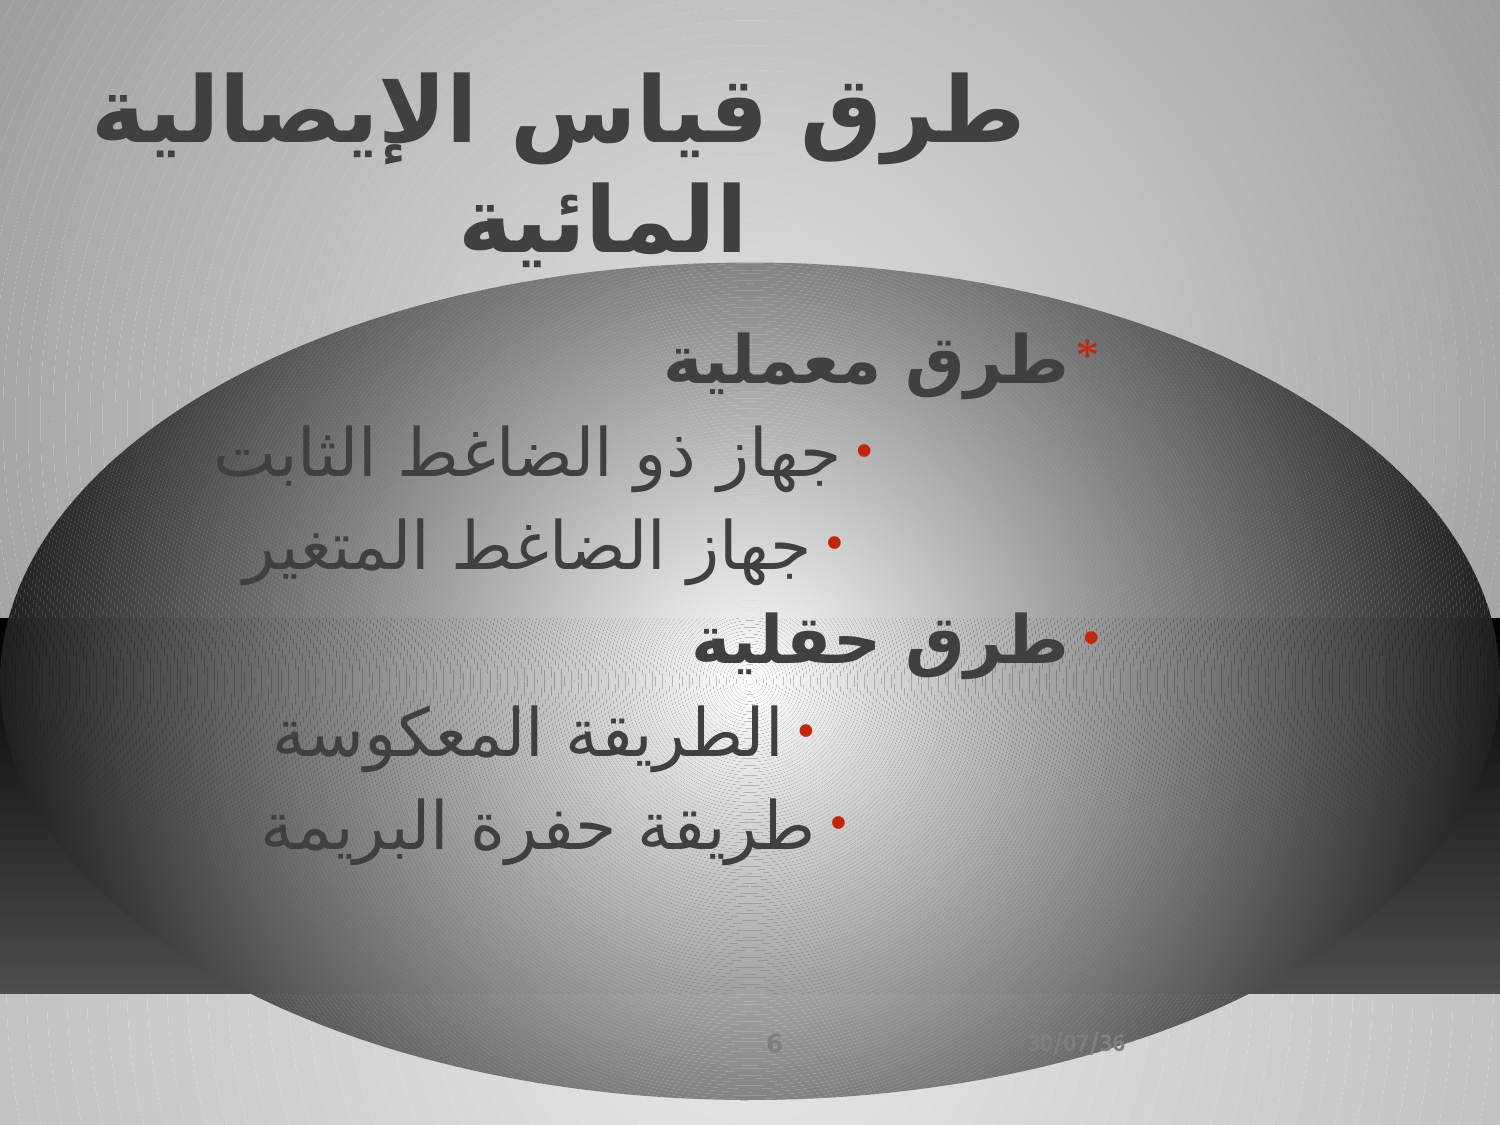

# طرق قياس الإيصالية المائية
طرق معملية
جهاز ذو الضاغط الثابت
جهاز الضاغط المتغير
طرق حقلية
الطريقة المعكوسة
طريقة حفرة البريمة
30/07/36